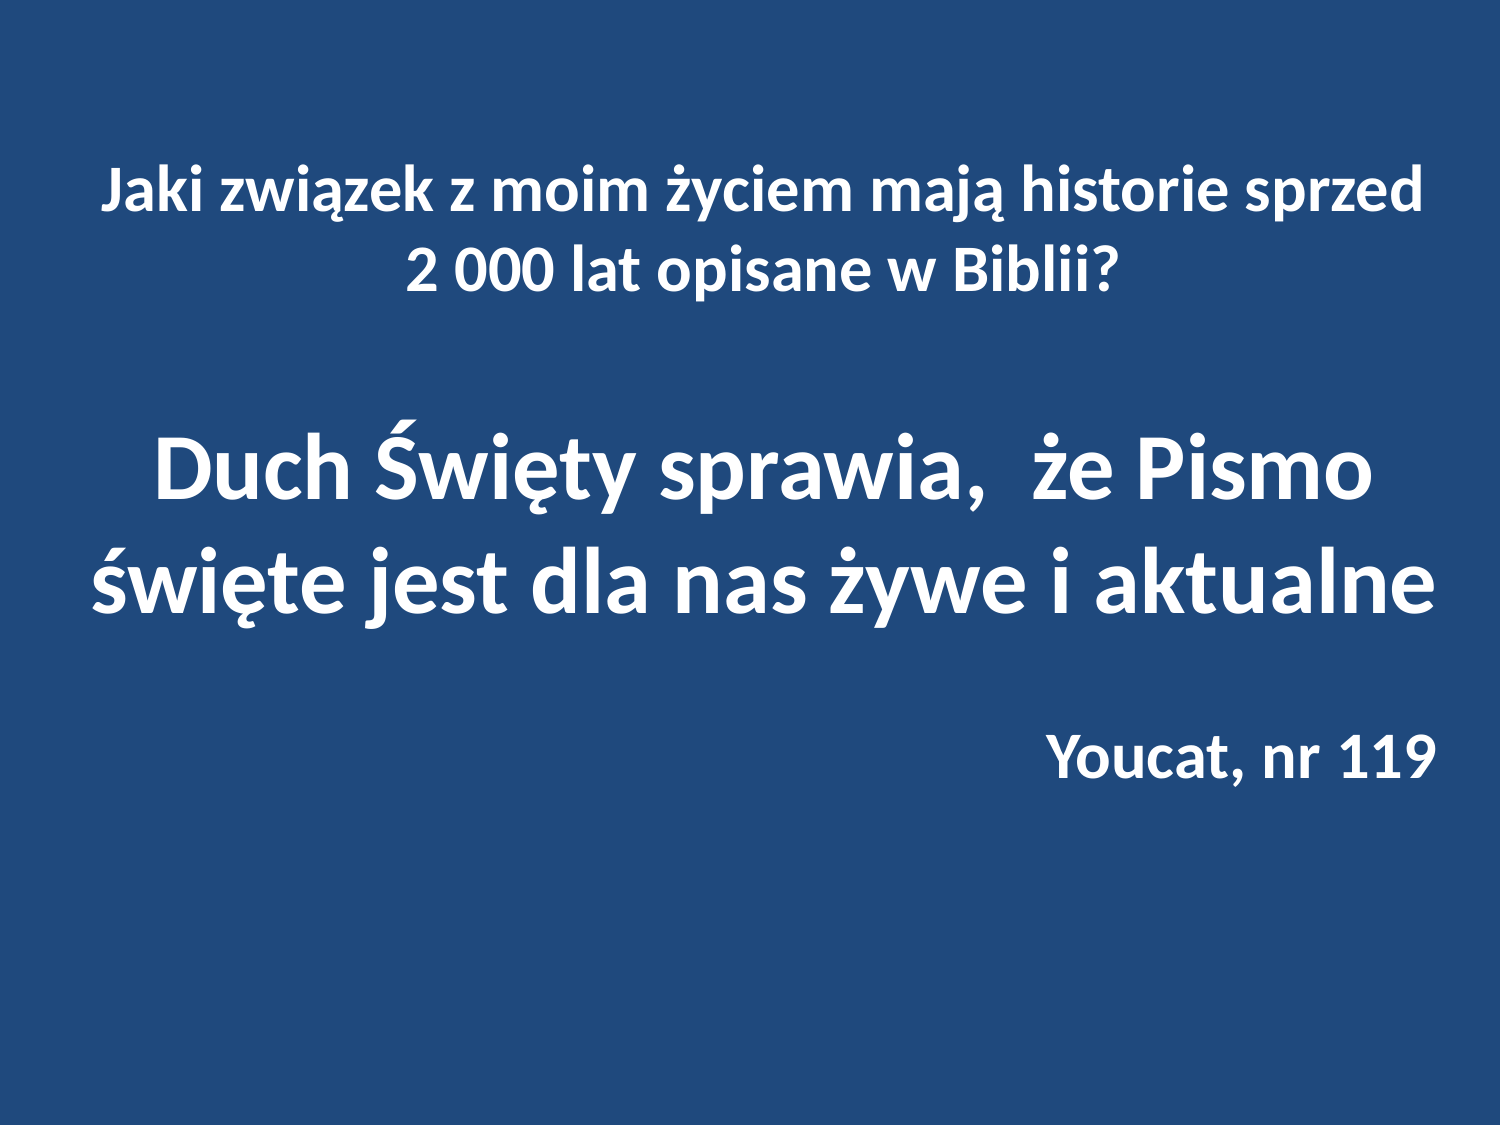

#
Jaki związek z moim życiem mają historie sprzed 2 000 lat opisane w Biblii?
Duch Święty sprawia, że Pismo święte jest dla nas żywe i aktualne
Youcat, nr 119